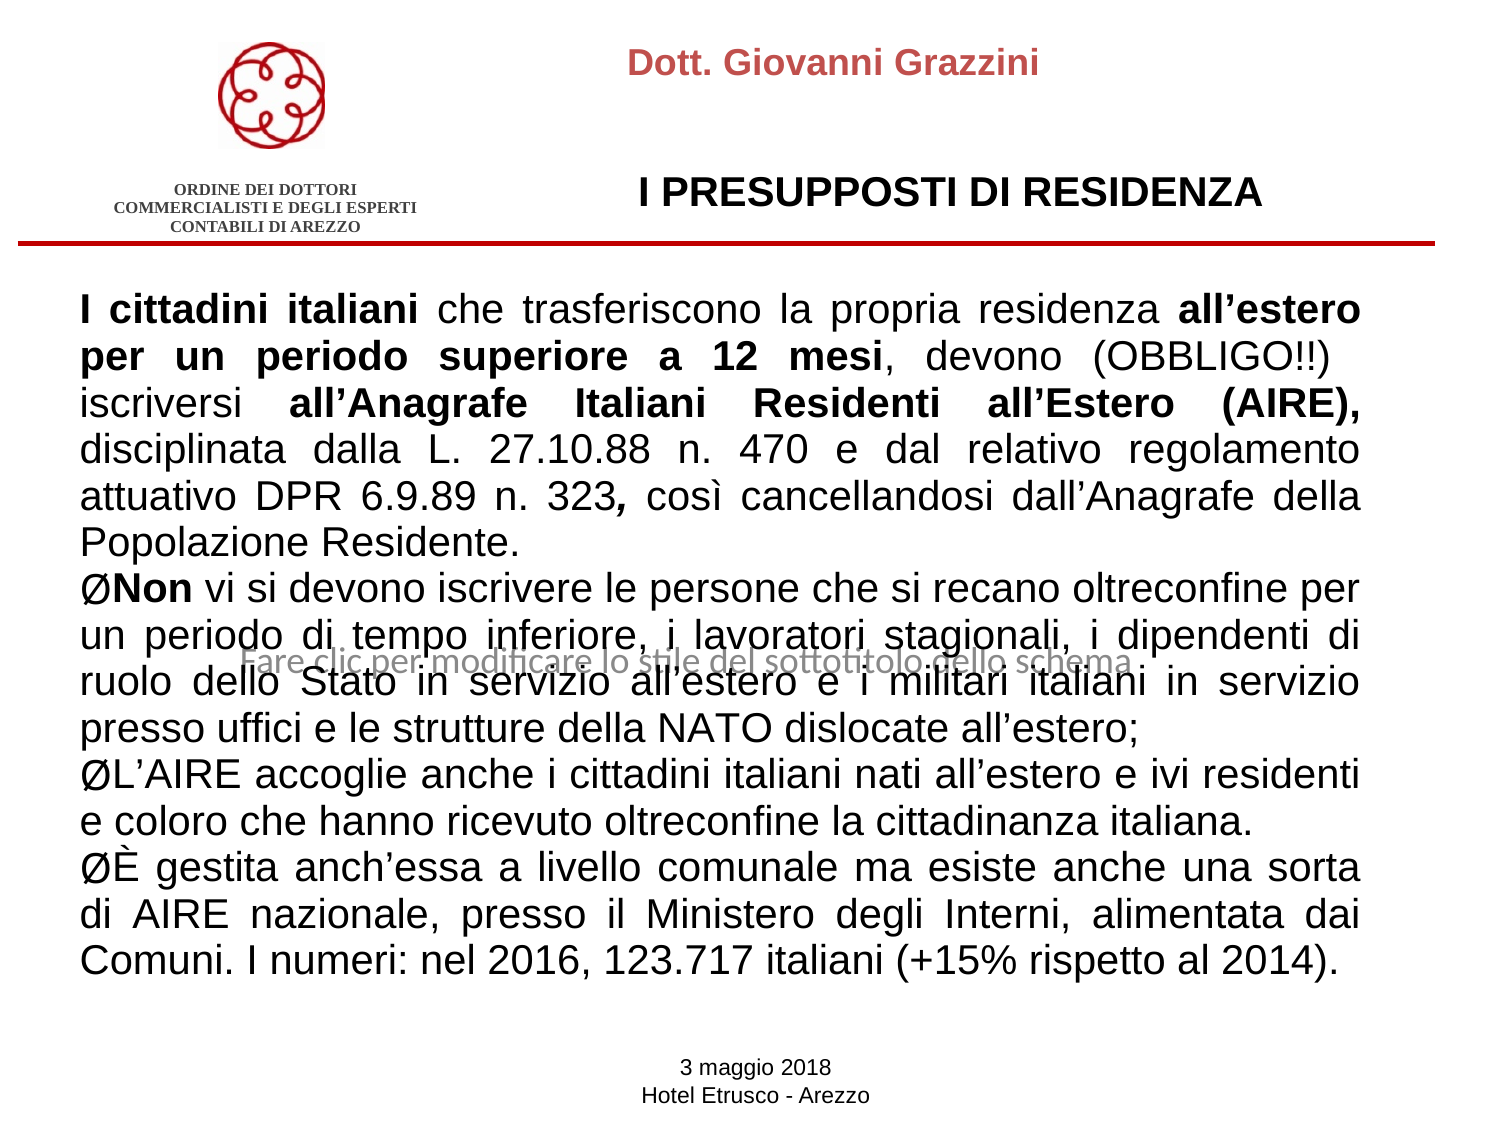

Dott. Giovanni Grazzini
I PRESUPPOSTI DI RESIDENZA
ORDINE DEI DOTTORI
COMMERCIALISTI E DEGLI ESPERTI
CONTABILI DI AREZZO
I cittadini italiani che trasferiscono la propria residenza all’estero per un periodo superiore a 12 mesi, devono (OBBLIGO!!) iscriversi all’Anagrafe Italiani Residenti all’Estero (AIRE), disciplinata dalla L. 27.10.88 n. 470 e dal relativo regolamento attuativo DPR 6.9.89 n. 323, così cancellandosi dall’Anagrafe della Popolazione Residente.
Non vi si devono iscrivere le persone che si recano oltreconfine per un periodo di tempo inferiore, i lavoratori stagionali, i dipendenti di ruolo dello Stato in servizio all’estero e i militari italiani in servizio presso uffici e le strutture della NATO dislocate all’estero;
L’AIRE accoglie anche i cittadini italiani nati all’estero e ivi residenti e coloro che hanno ricevuto oltreconfine la cittadinanza italiana.
È gestita anch’essa a livello comunale ma esiste anche una sorta di AIRE nazionale, presso il Ministero degli Interni, alimentata dai Comuni. I numeri: nel 2016, 123.717 italiani (+15% rispetto al 2014).
3 maggio 2018
Hotel Etrusco - Arezzo